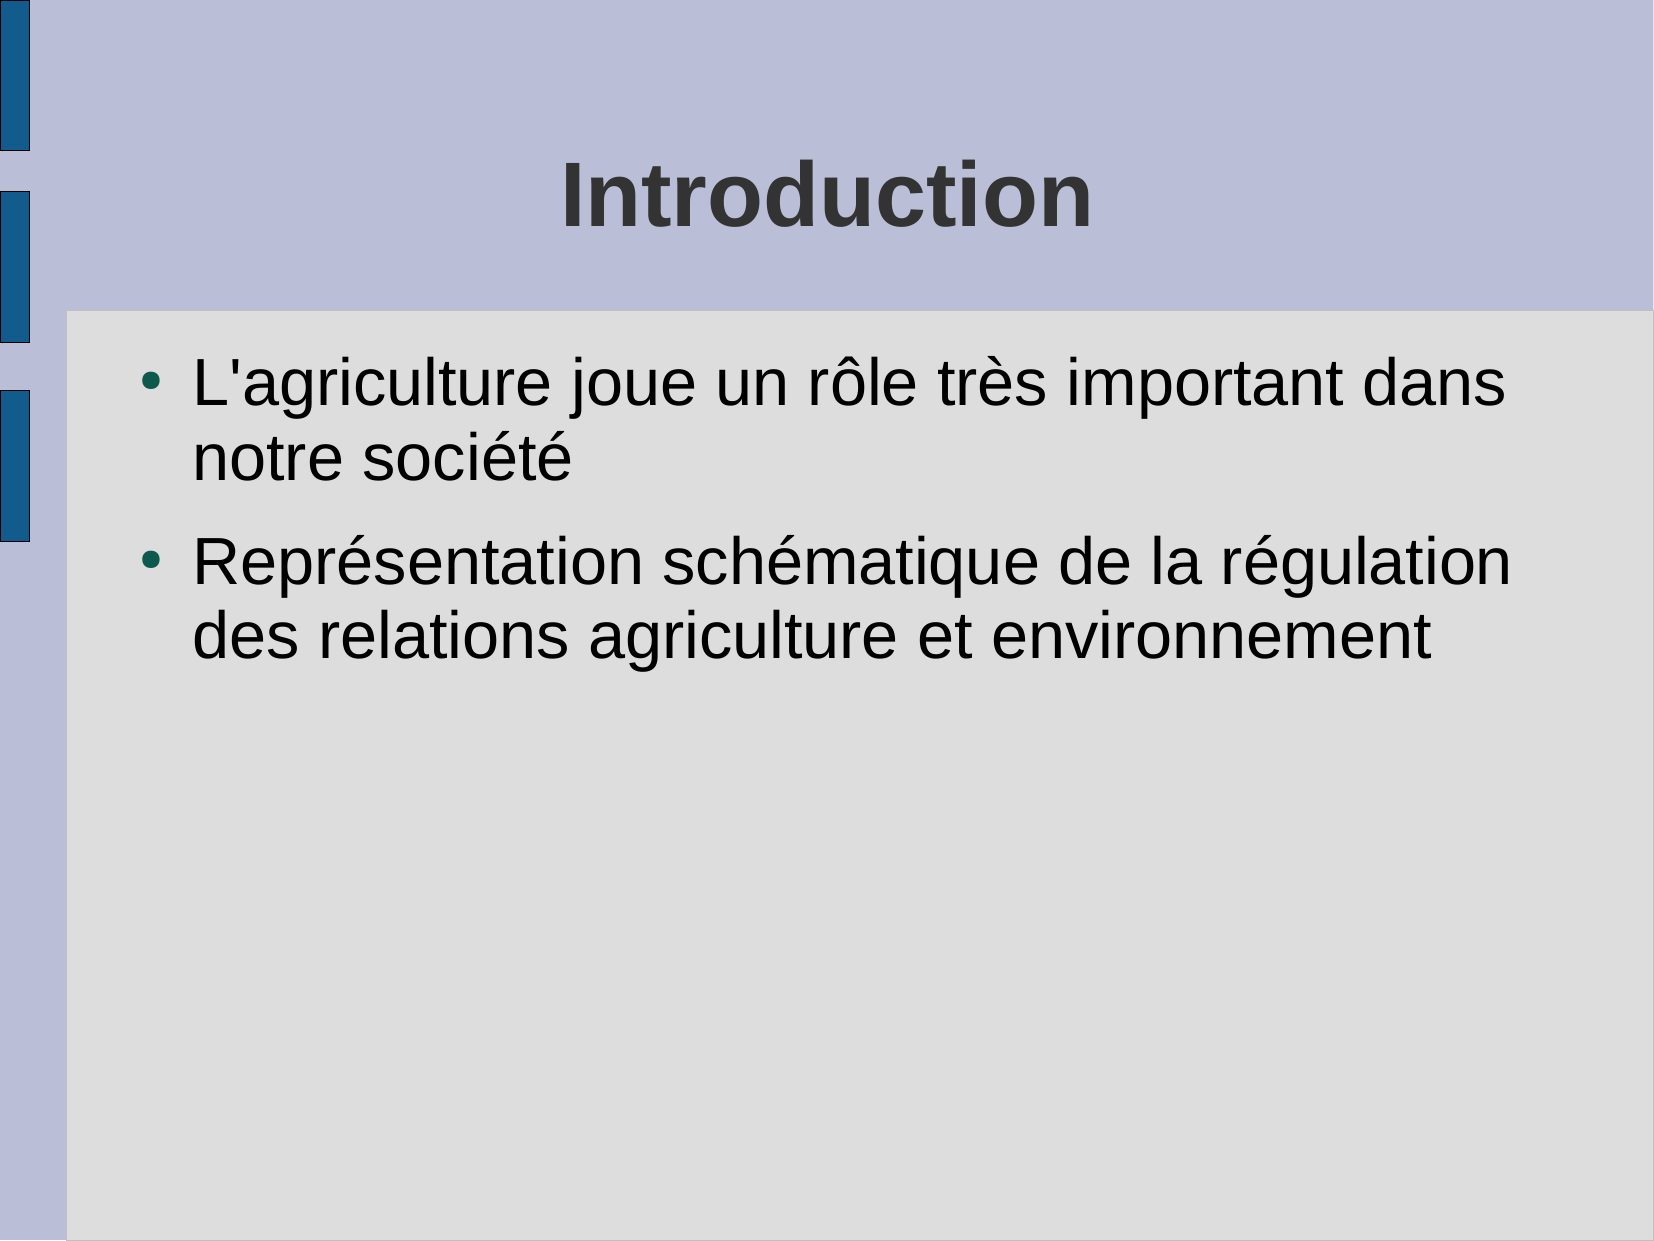

# Introduction
L'agriculture joue un rôle très important dans notre société
Représentation schématique de la régulation des relations agriculture et environnement